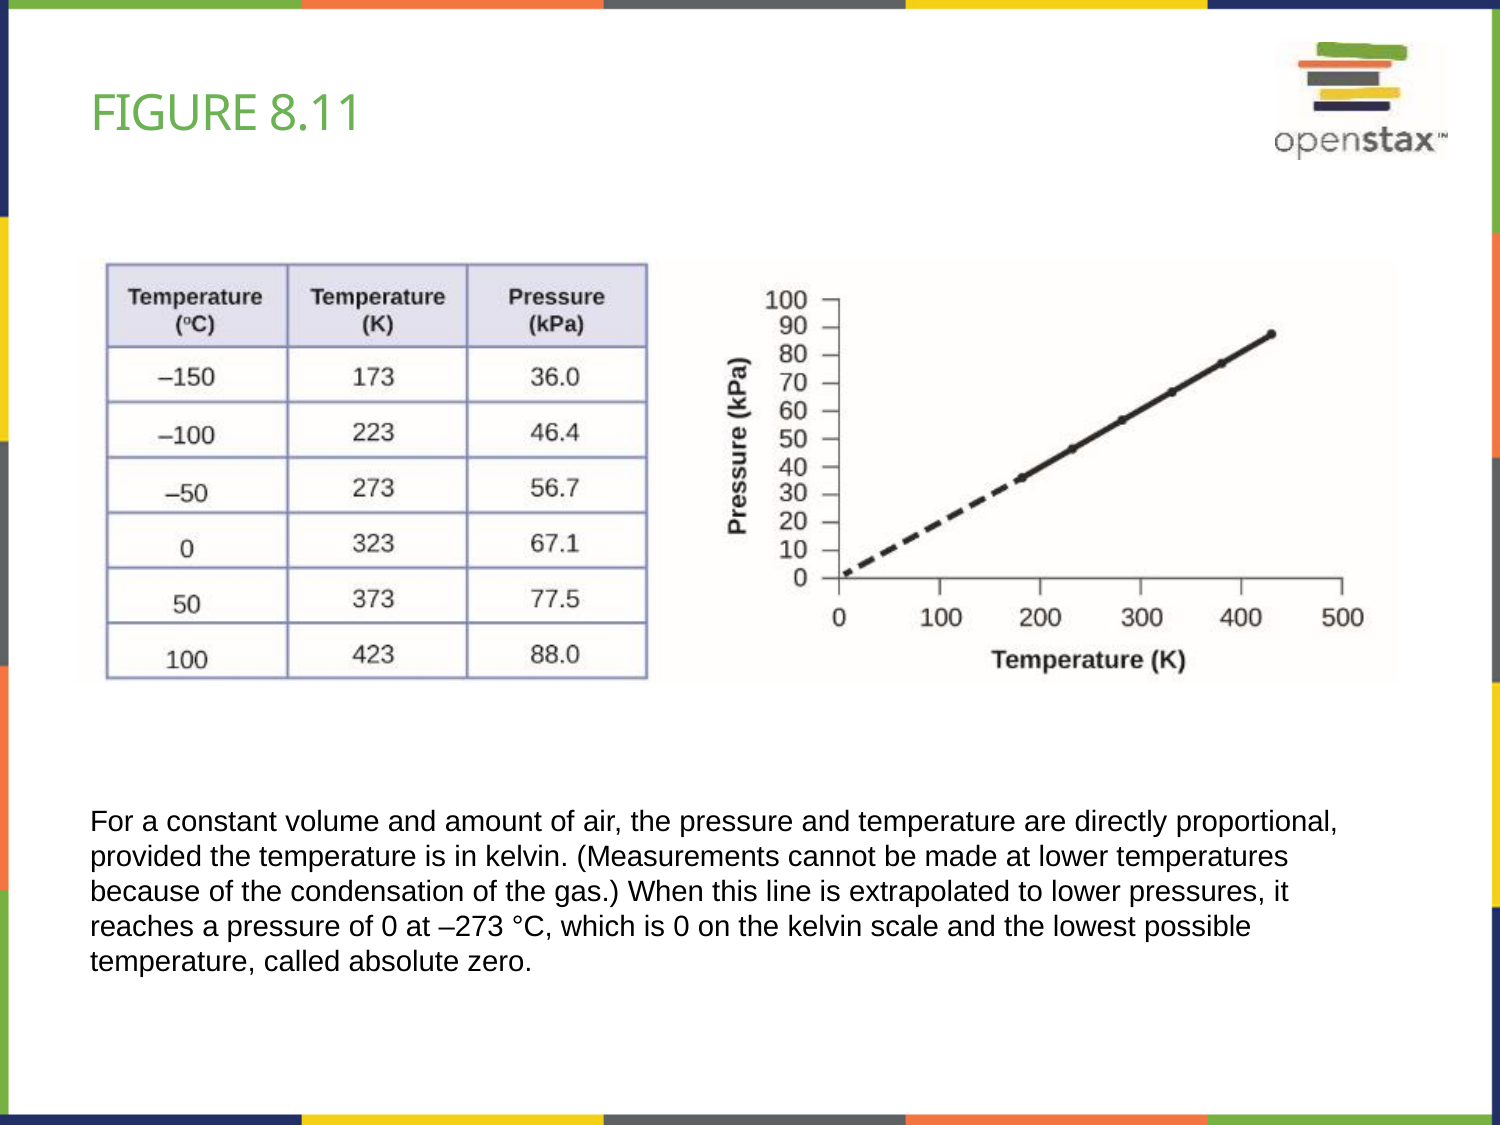

# Figure 8.11
For a constant volume and amount of air, the pressure and temperature are directly proportional, provided the temperature is in kelvin. (Measurements cannot be made at lower temperatures because of the condensation of the gas.) When this line is extrapolated to lower pressures, it reaches a pressure of 0 at –273 °C, which is 0 on the kelvin scale and the lowest possible temperature, called absolute zero.